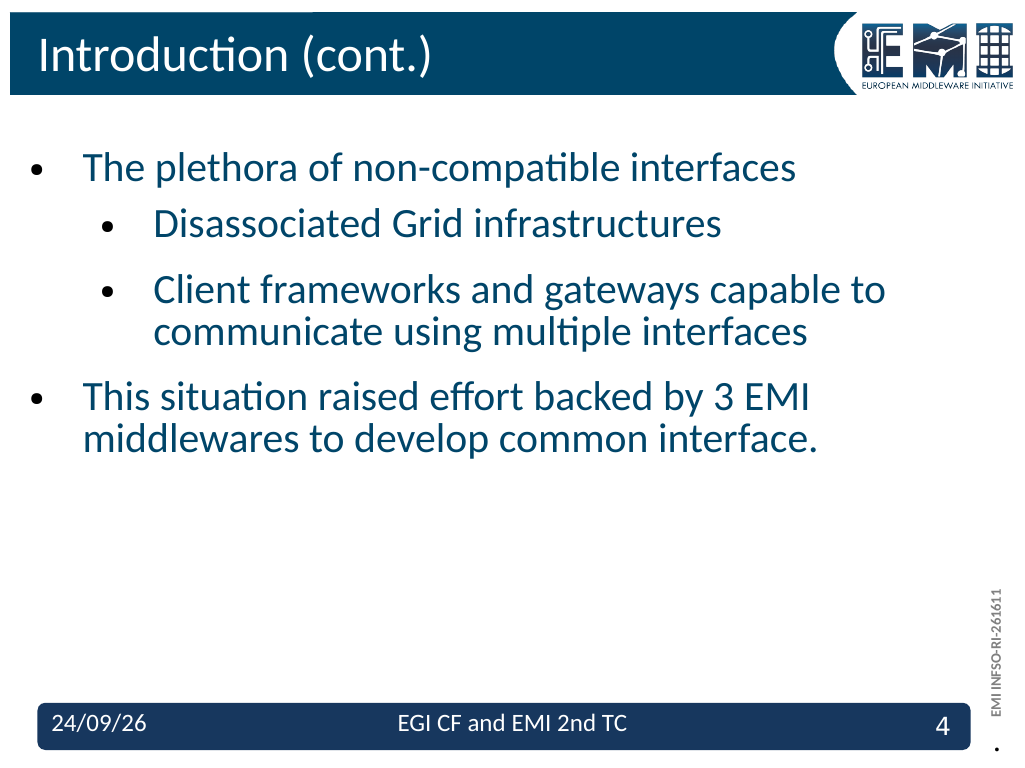

# Introduction (cont.)
The plethora of non-compatible interfaces
Disassociated Grid infrastructures
Client frameworks and gateways capable to communicate using multiple interfaces
This situation raised effort backed by 3 EMI middlewares to develop common interface.
EGI CF and EMI 2nd TC
4